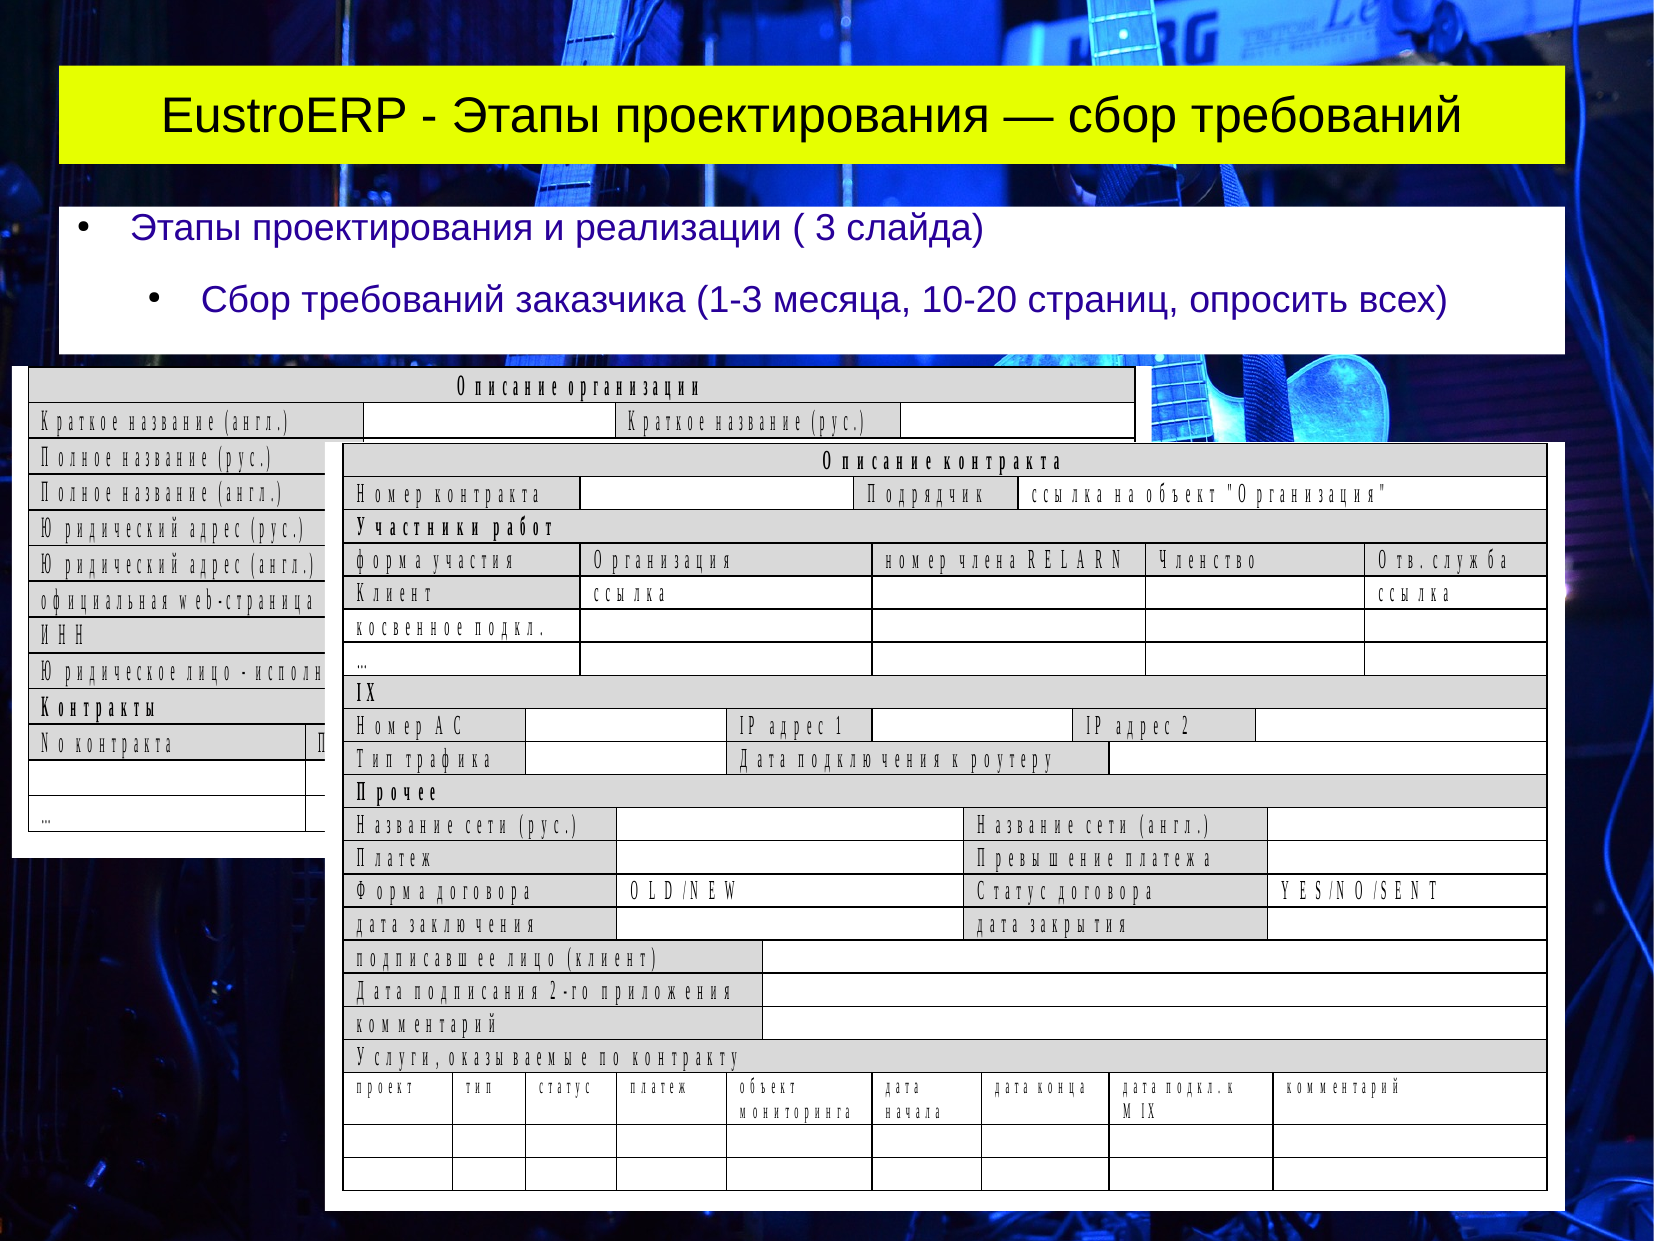

# EustroERP - Этапы проектирования — сбор требований
Этапы проектирования и реализации ( 3 слайда)
Сбор требований заказчика (1-3 месяца, 10-20 страниц, опросить всех)